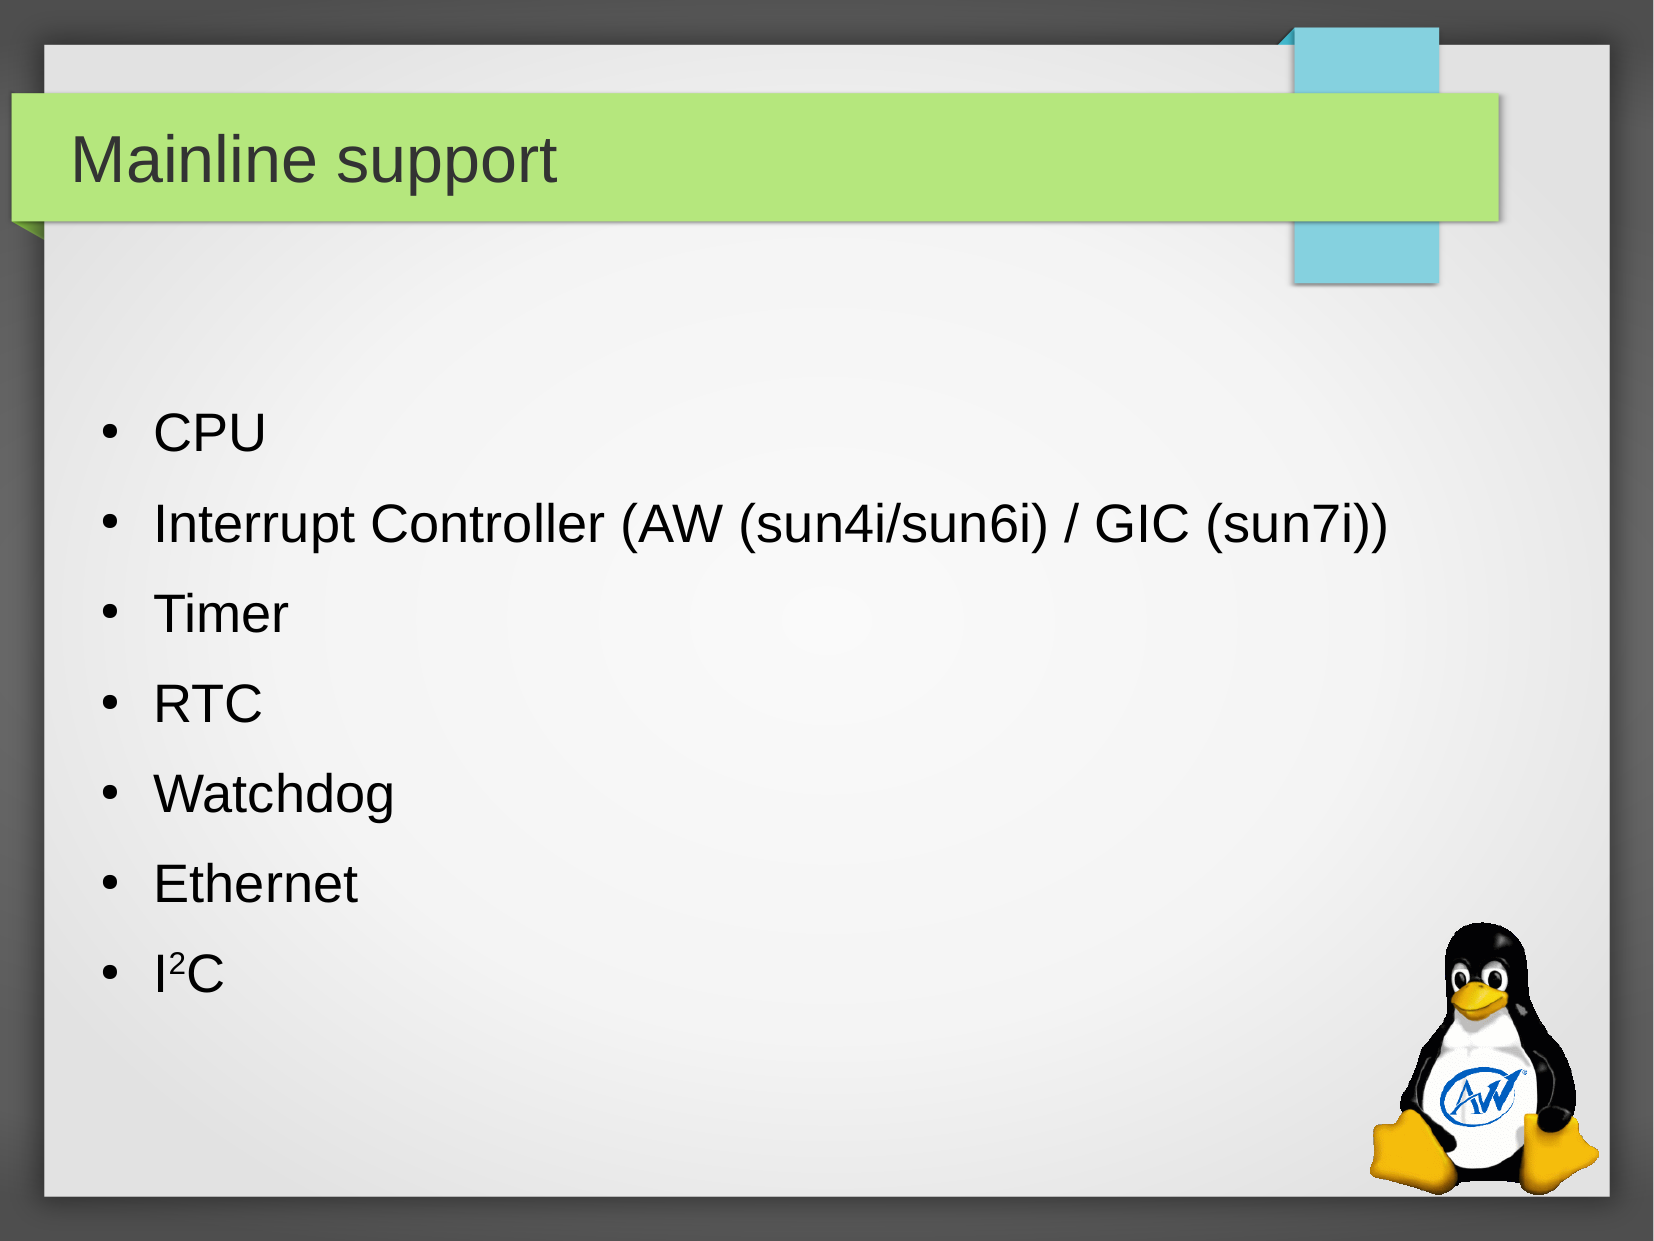

# Mainline support
CPU
Interrupt Controller (AW (sun4i/sun6i) / GIC (sun7i))
Timer
RTC
Watchdog
Ethernet
I2C